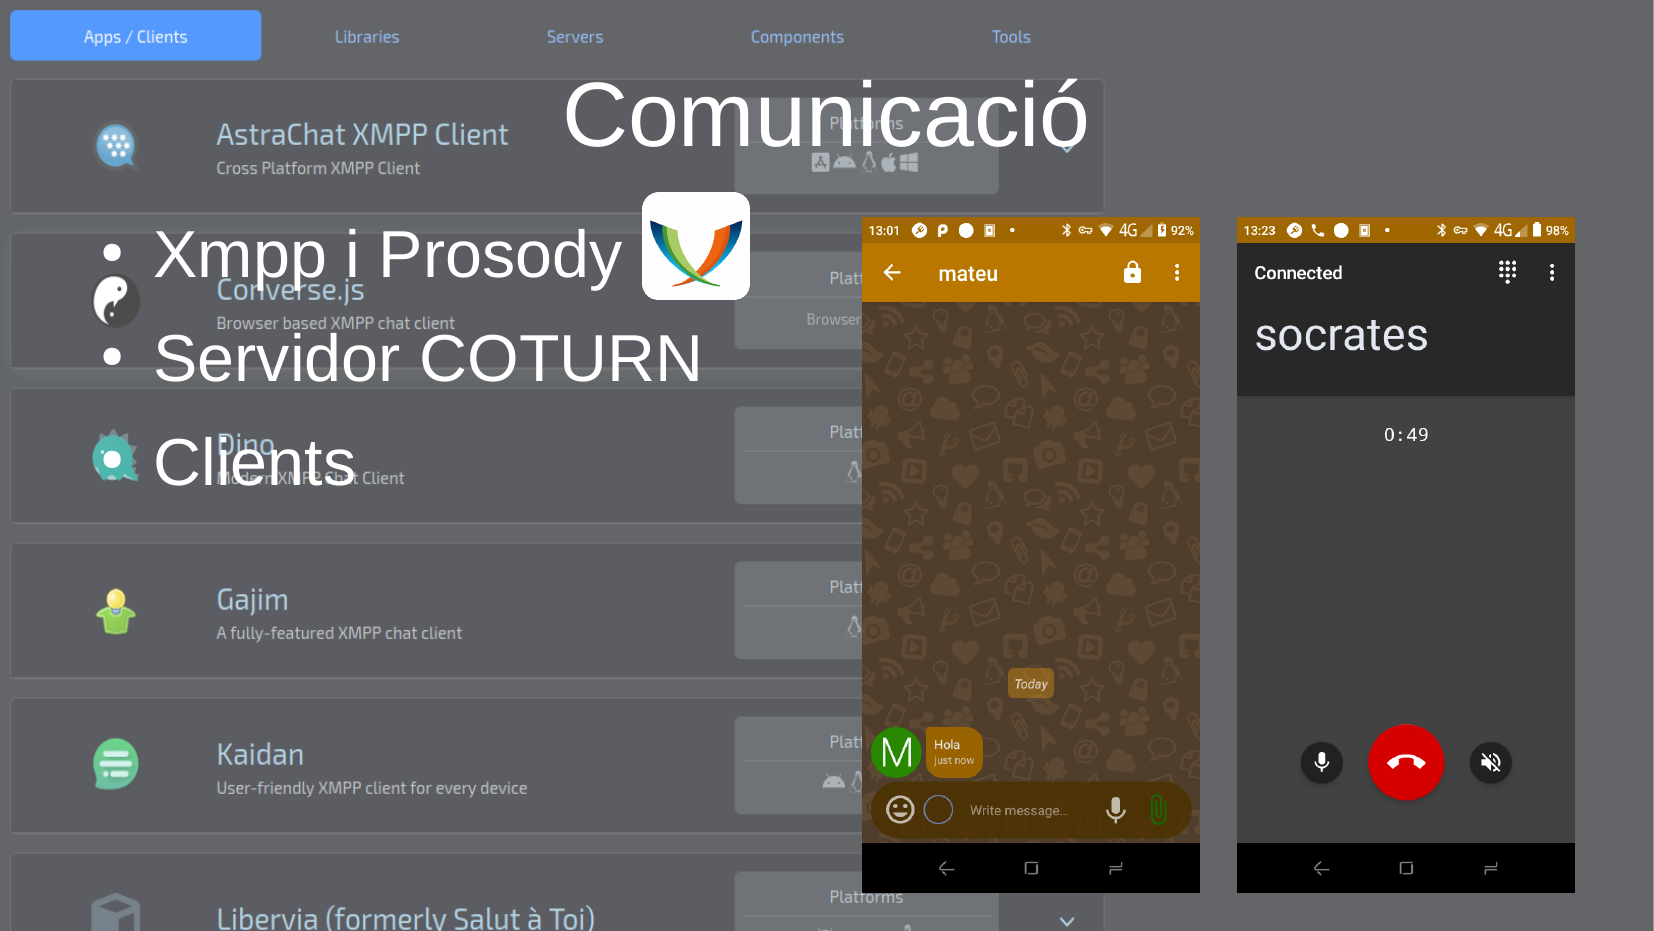

# Comunicació
Xmpp i Prosody
Servidor COTURN
Clients